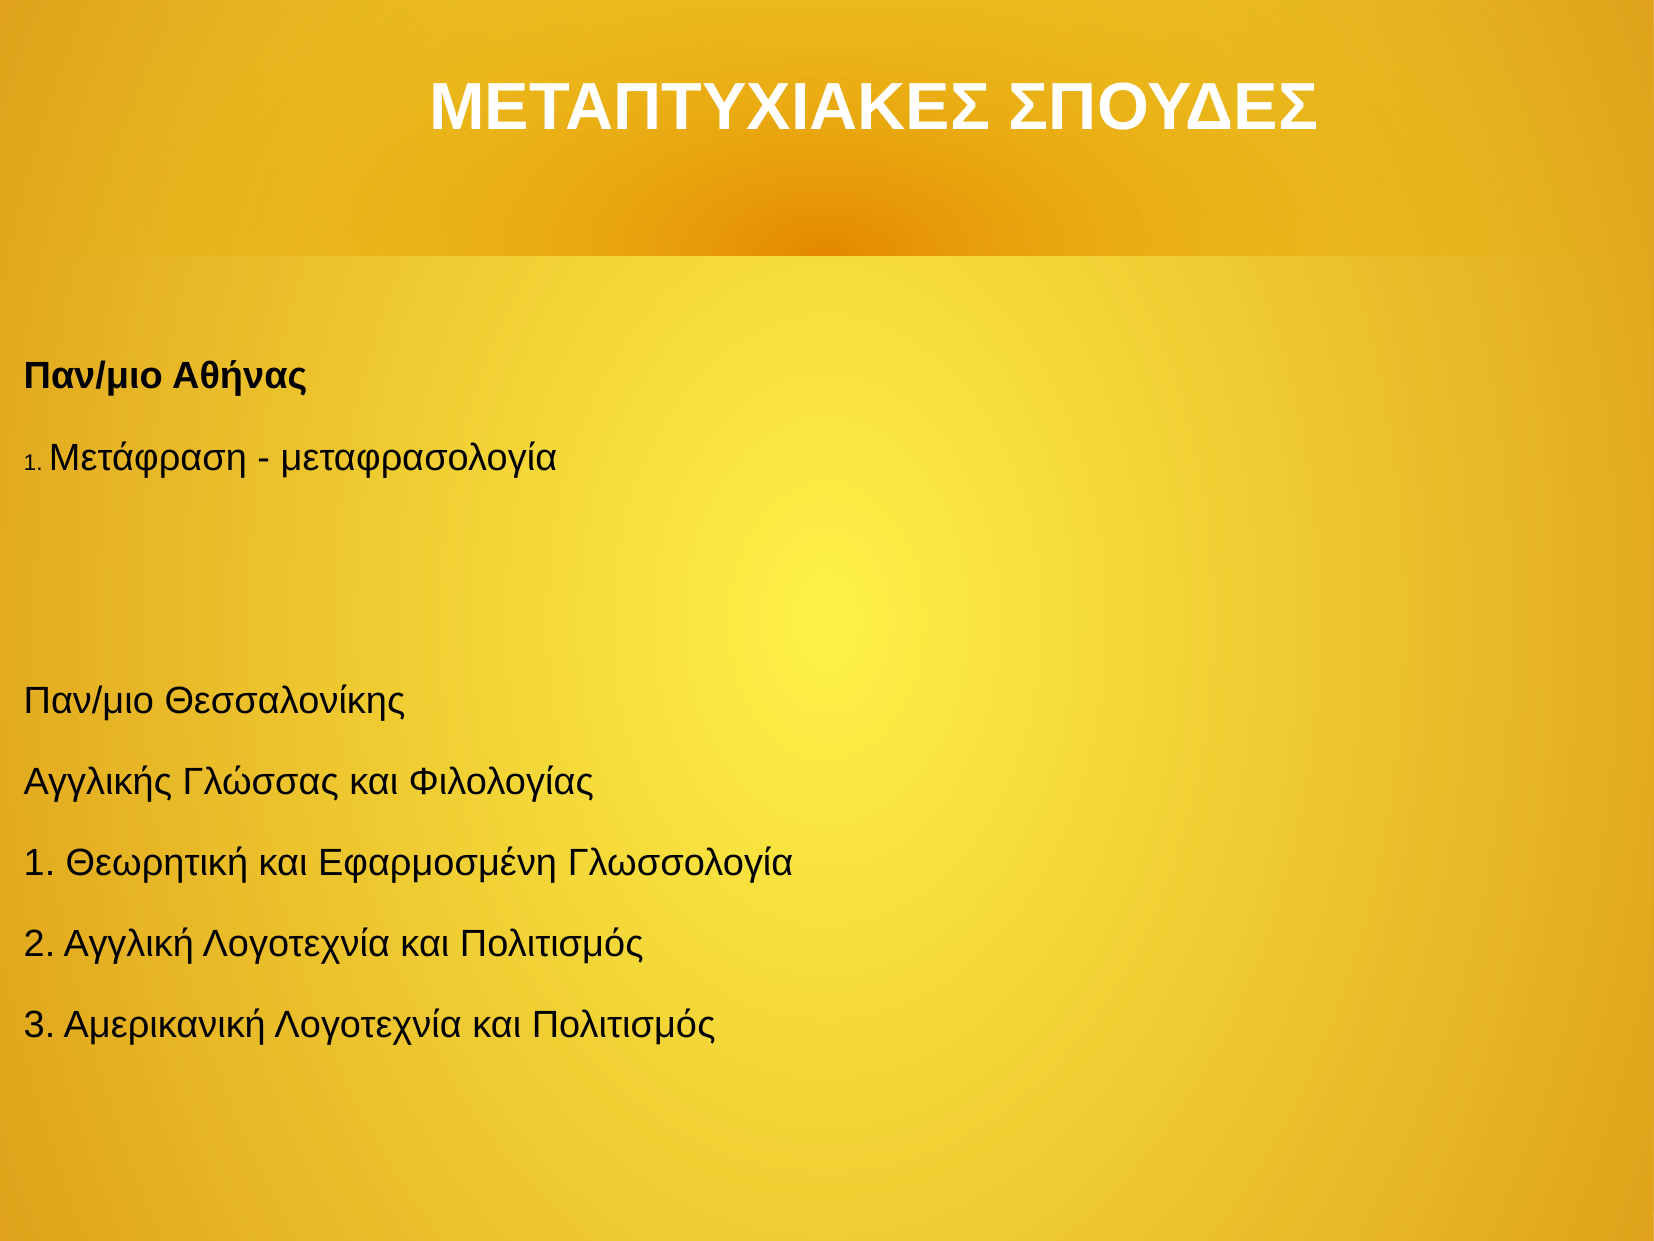

# ΜΕΤΑΠΤΥΧΙΑΚΕΣ ΣΠΟΥΔΕΣ
Παν/μιο Αθήνας
1. Μετάφραση - μεταφρασολογία
Παν/μιο Θεσσαλονίκης
Αγγλικής Γλώσσας και Φιλολογίας
1. Θεωρητική και Εφαρμοσμένη Γλωσσολογία
2. Αγγλική Λογοτεχνία και Πολιτισμός
3. Αμερικανική Λογοτεχνία και Πολιτισμός